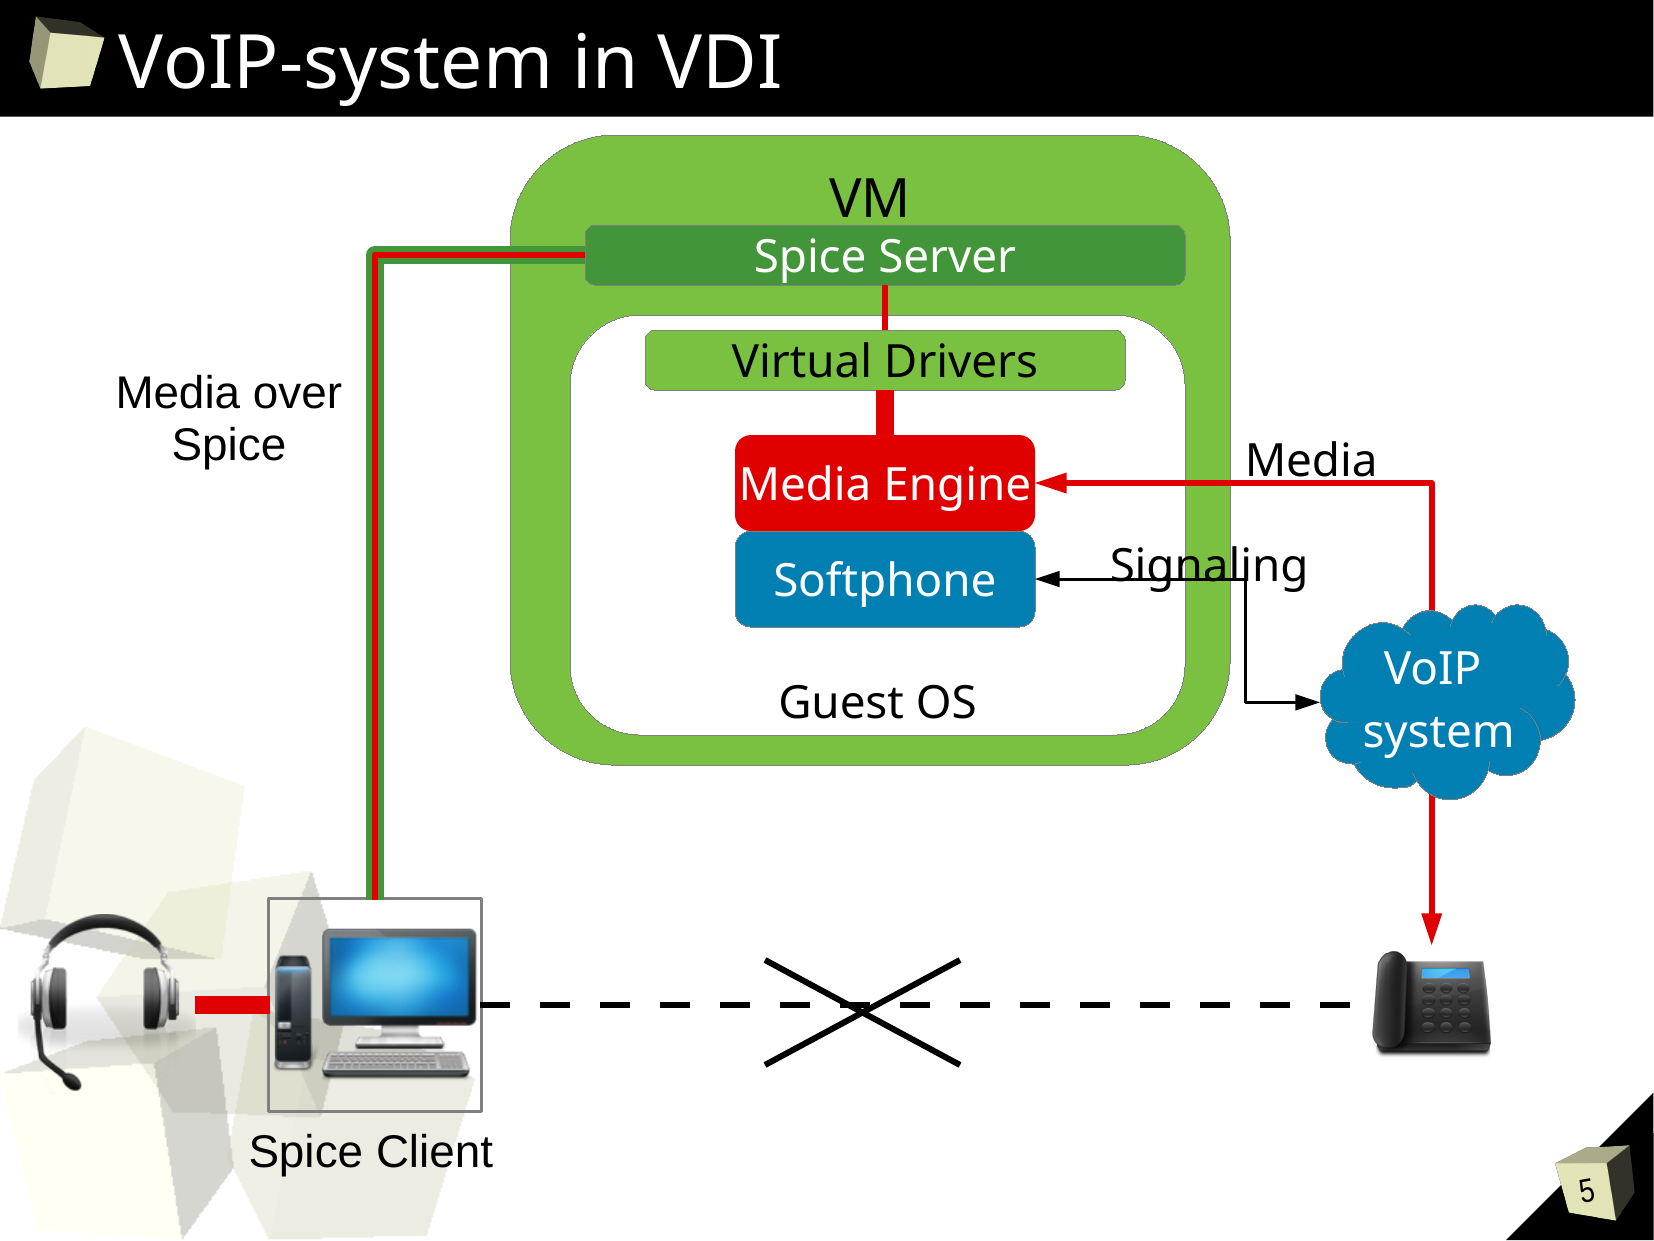

# VoIP-system in VDI
VM
Spice Server
Guest OS
Virtual Drivers
Media over Spice
Media
Media Engine
Signaling
Softphone
VoIP
system
Spice Client